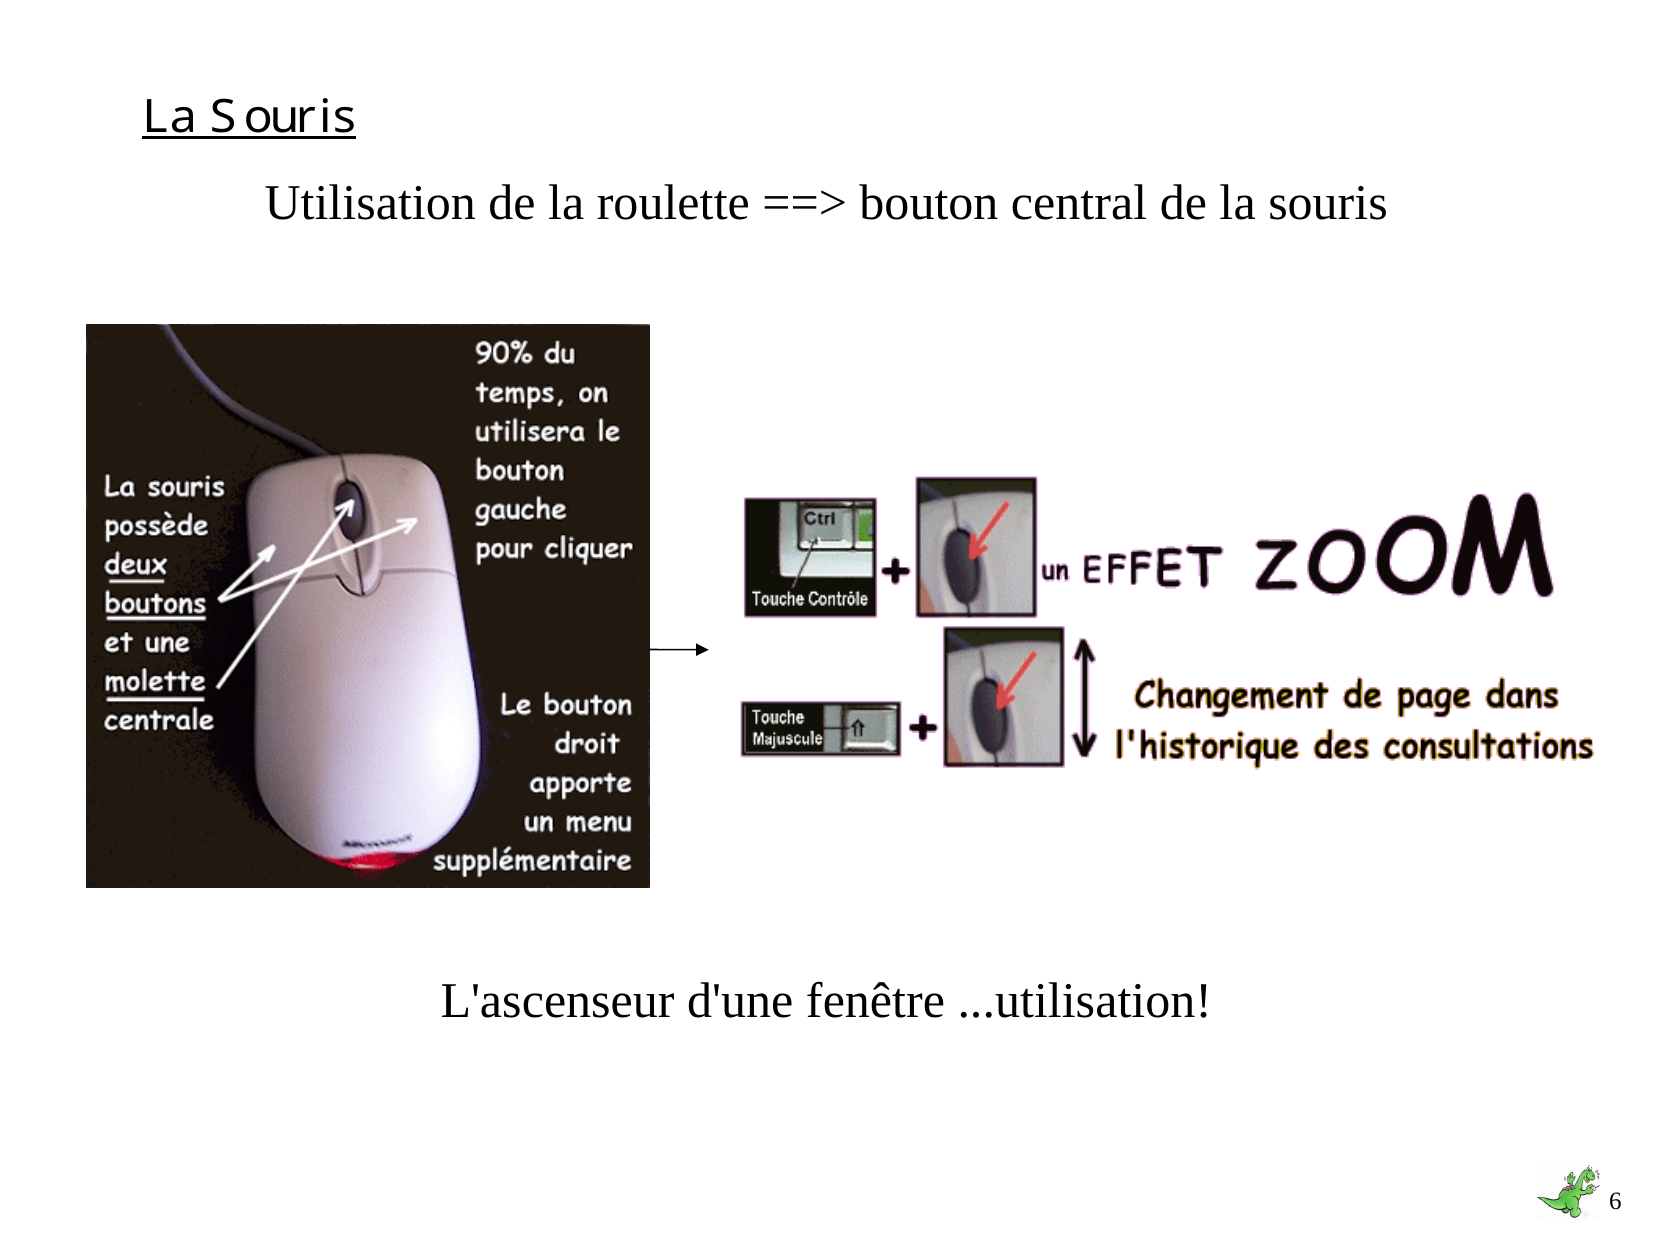

Utilisation de la roulette ==> bouton central de la souris
L'ascenseur d'une fenêtre ...utilisation!
6